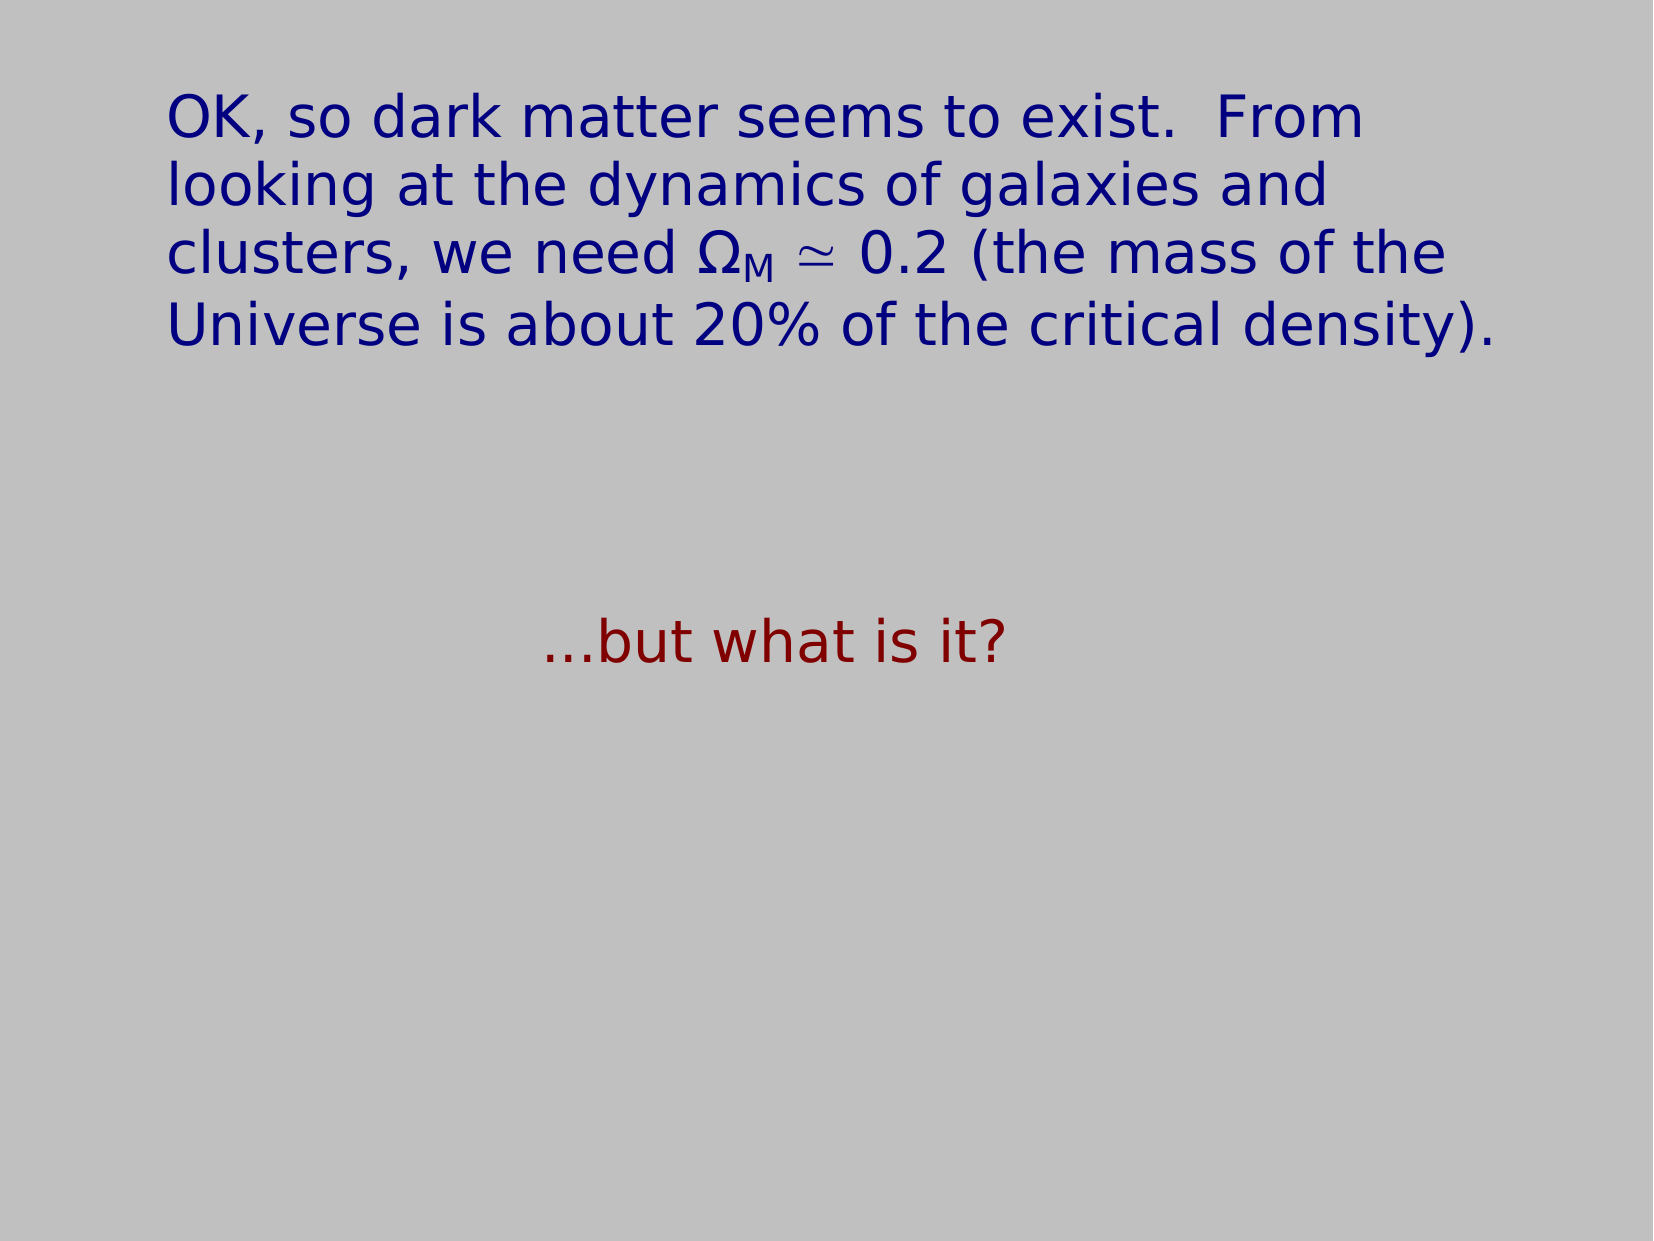

OK, so dark matter seems to exist. From looking at the dynamics of galaxies and clusters, we need ΩM ≃ 0.2 (the mass of the Universe is about 20% of the critical density).
...but what is it?